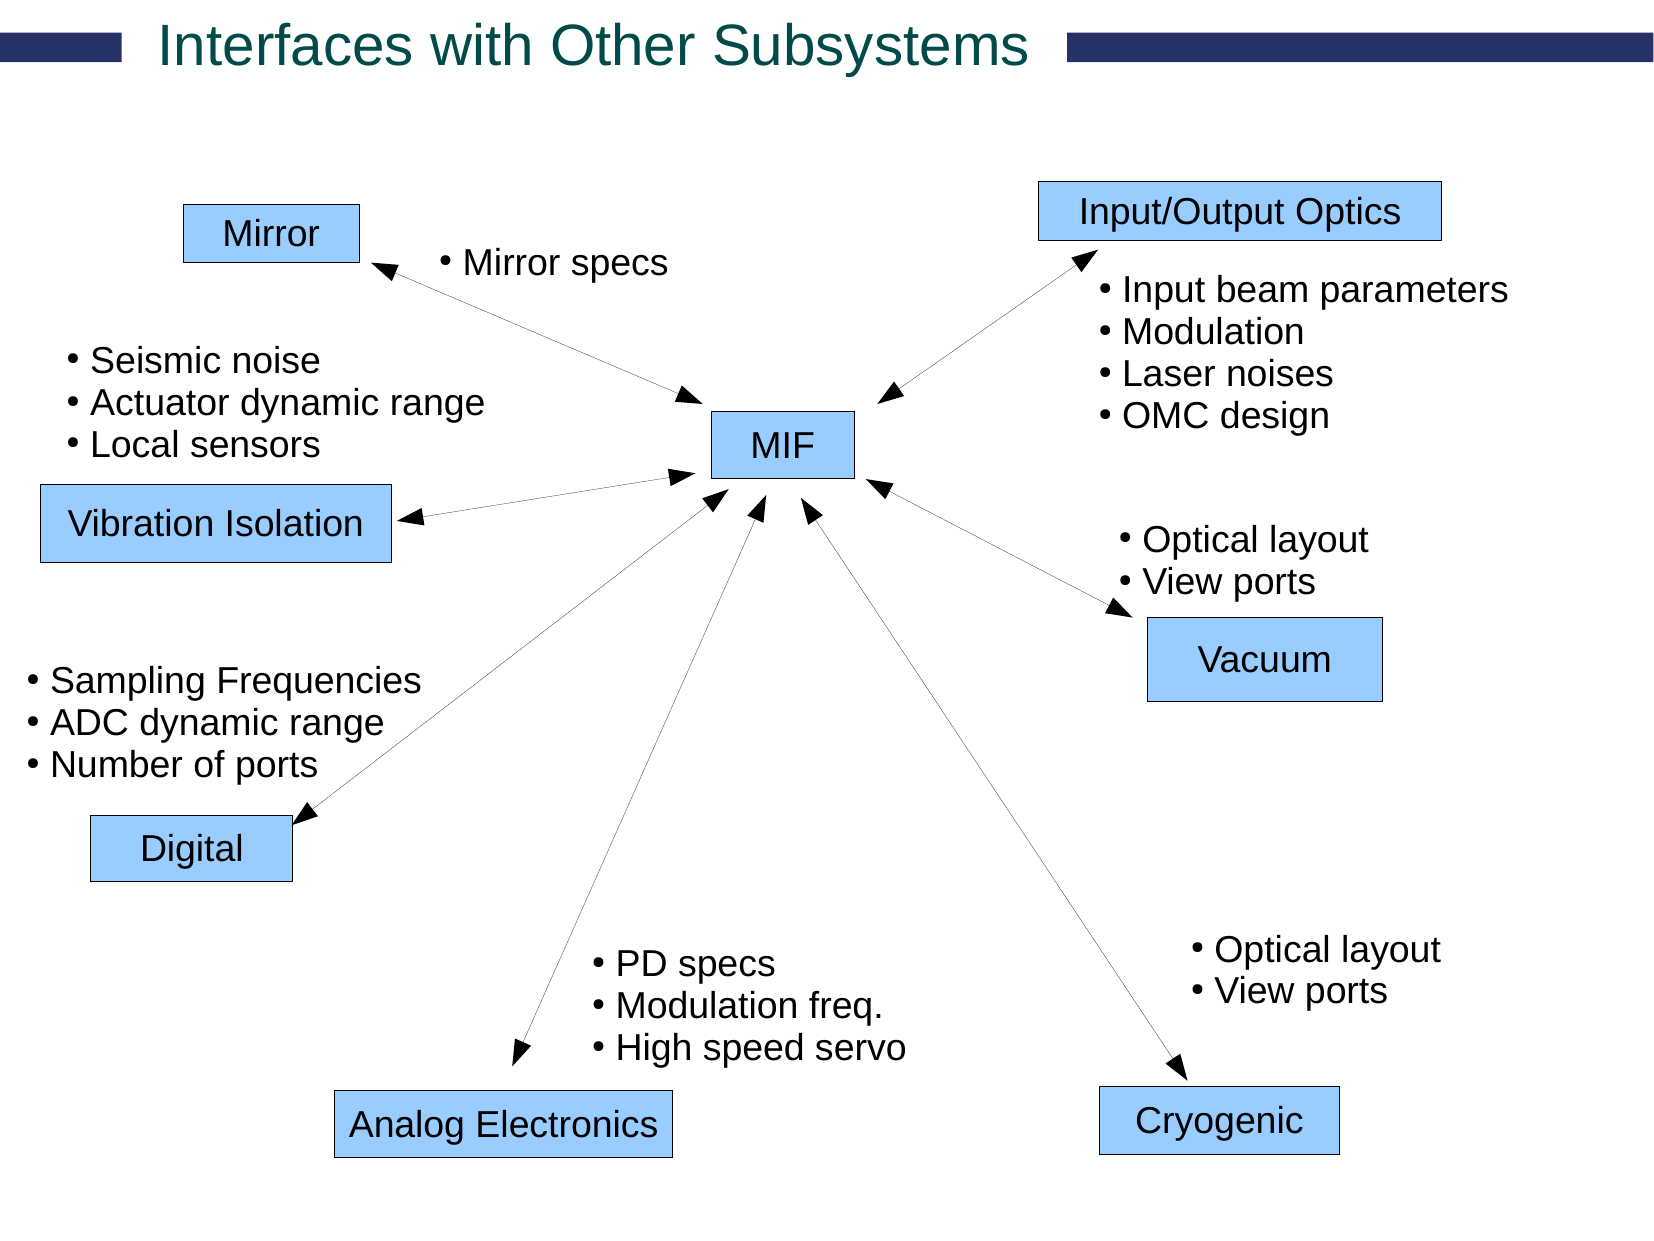

# Interfaces with Other Subsystems
Input/Output Optics
Mirror
 Mirror specs
 Input beam parameters
 Modulation
 Laser noises
 OMC design
 Seismic noise
 Actuator dynamic range
 Local sensors
MIF
Vibration Isolation
 Optical layout
 View ports
Vacuum
 Sampling Frequencies
 ADC dynamic range
 Number of ports
Digital
 Optical layout
 View ports
 PD specs
 Modulation freq.
 High speed servo
Cryogenic
Analog Electronics